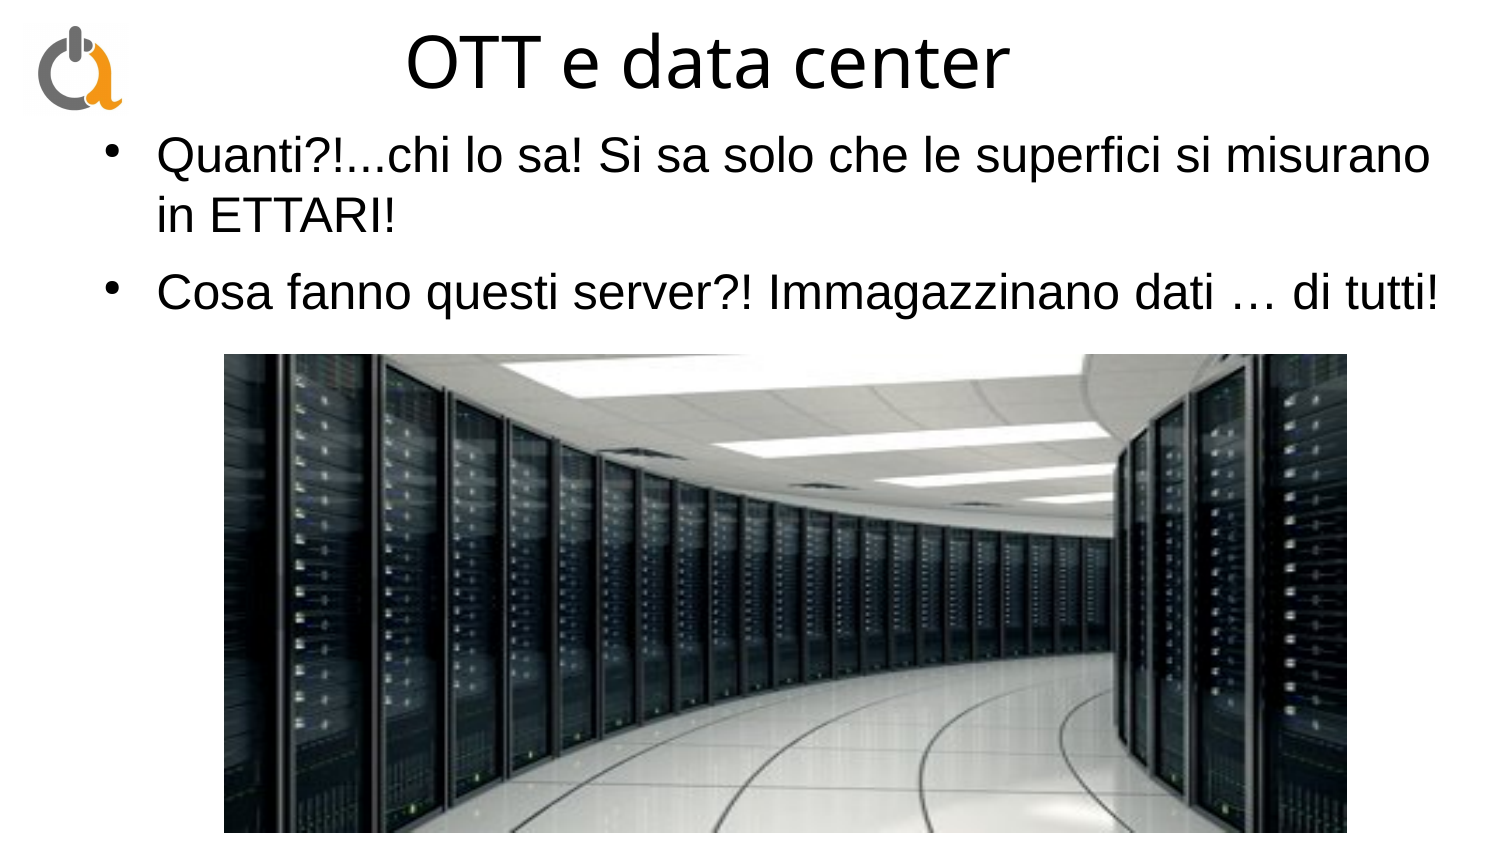

# OTT e data center
Quanti?!...chi lo sa! Si sa solo che le superfici si misurano in ETTARI!
Cosa fanno questi server?! Immagazzinano dati … di tutti!